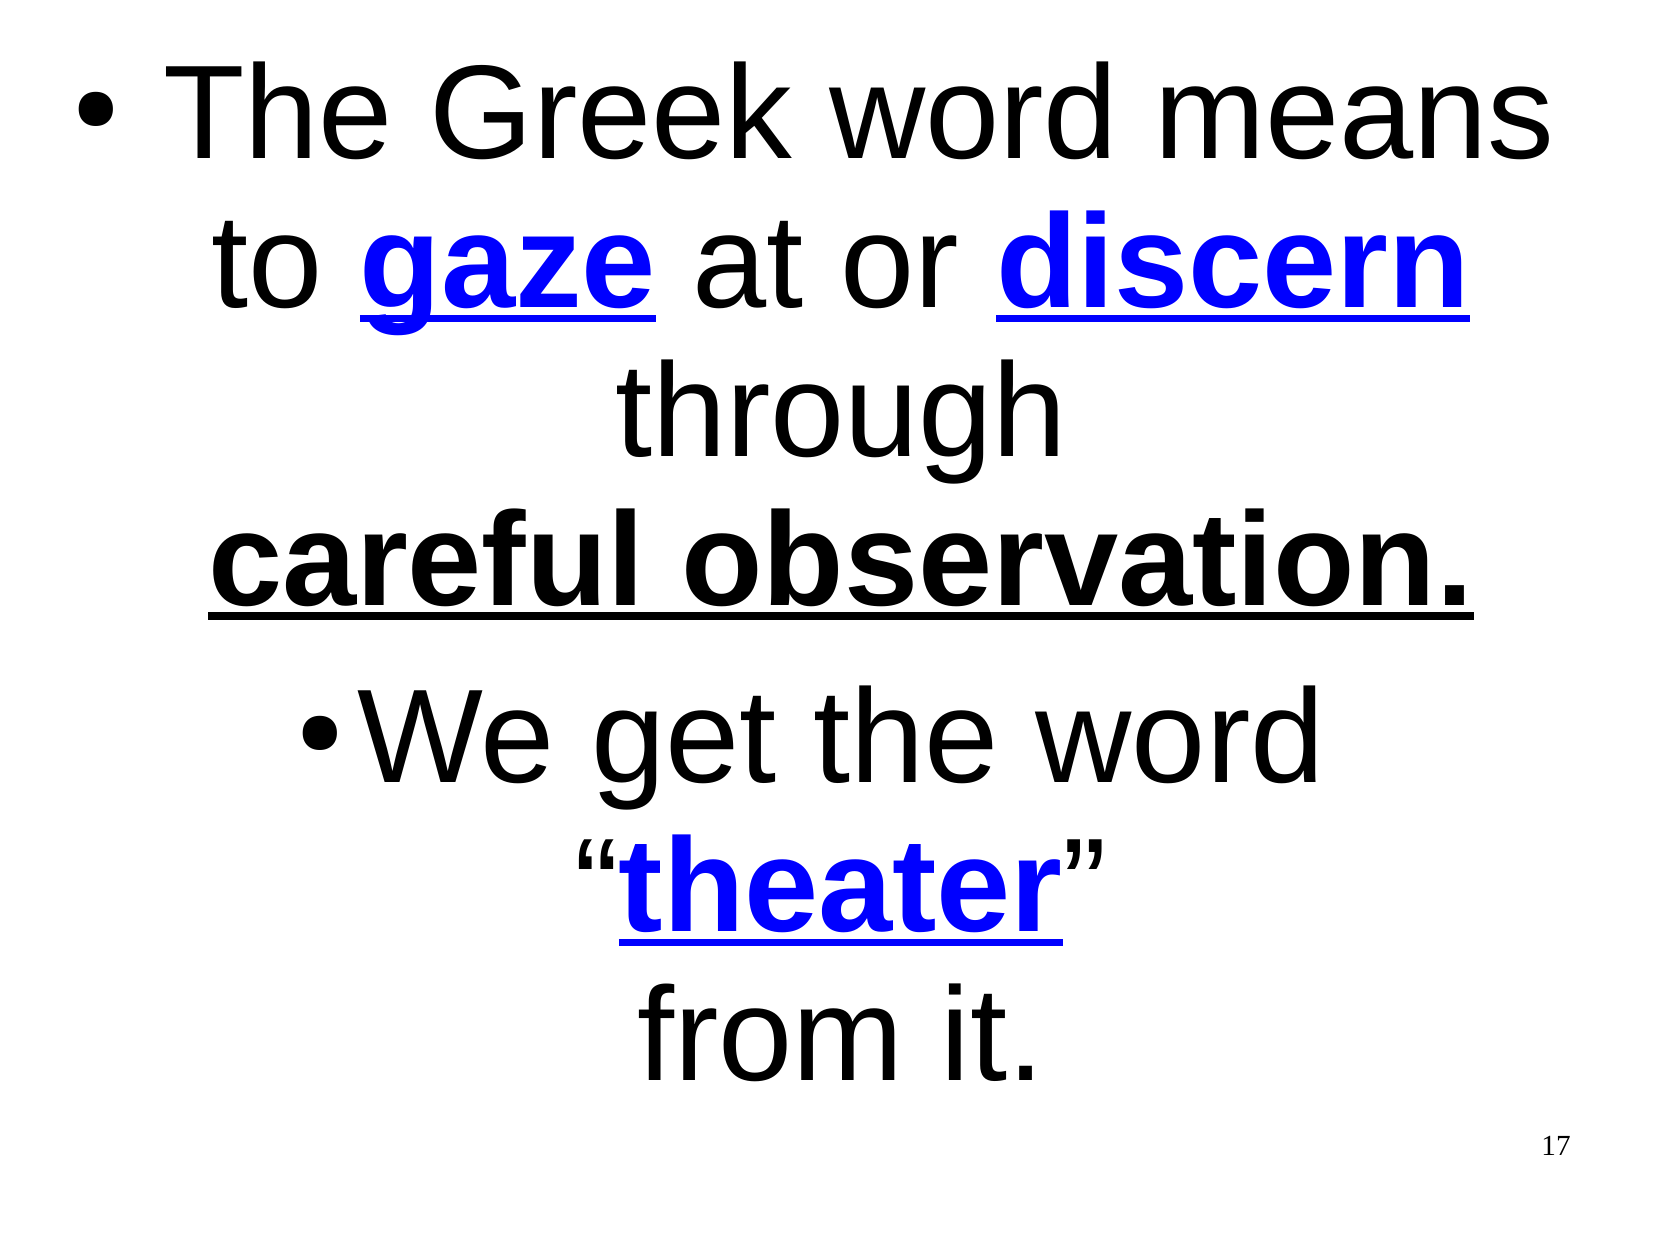

# The Greek word means to gaze at or discern through careful observation.
We get the word
“theater”
from it.
17